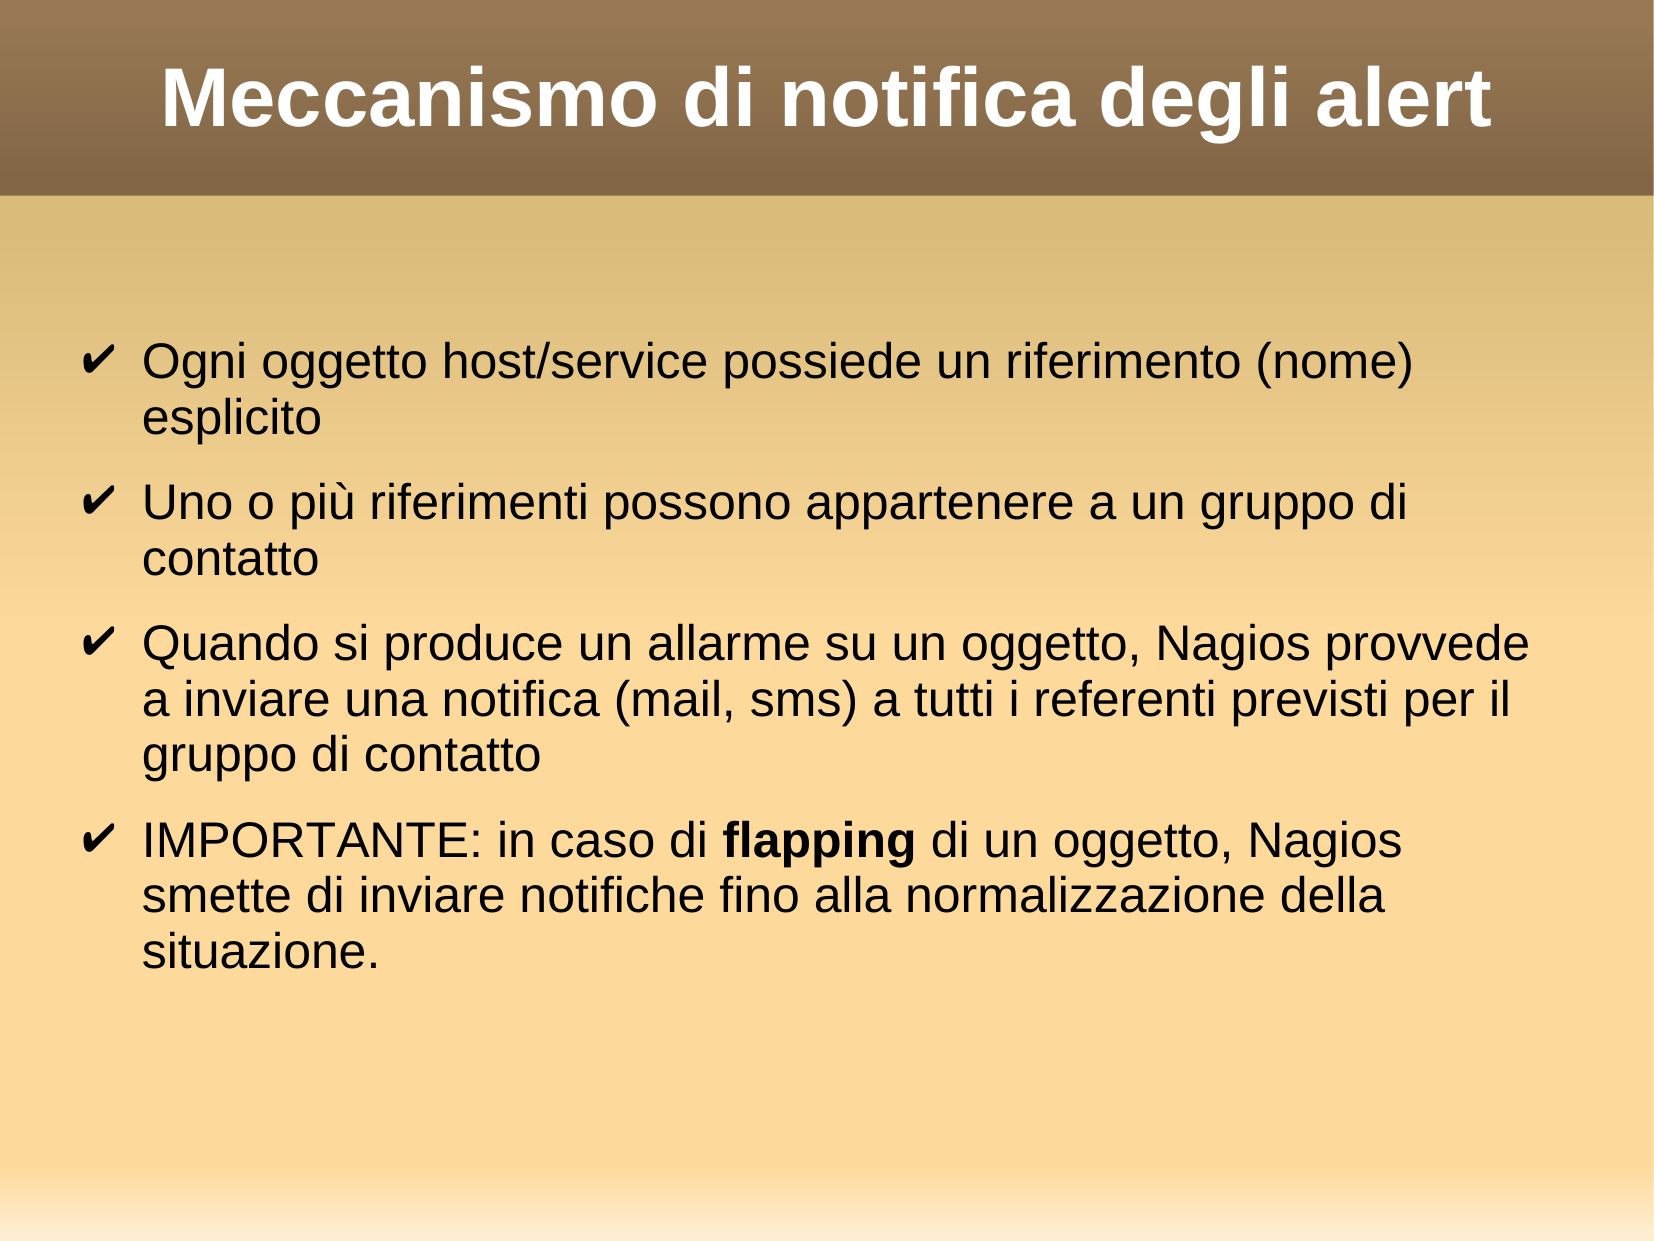

Meccanismo di notifica degli alert
# Ogni oggetto host/service possiede un riferimento (nome) esplicito
Uno o più riferimenti possono appartenere a un gruppo di contatto
Quando si produce un allarme su un oggetto, Nagios provvede a inviare una notifica (mail, sms) a tutti i referenti previsti per il gruppo di contatto
IMPORTANTE: in caso di flapping di un oggetto, Nagios smette di inviare notifiche fino alla normalizzazione della situazione.